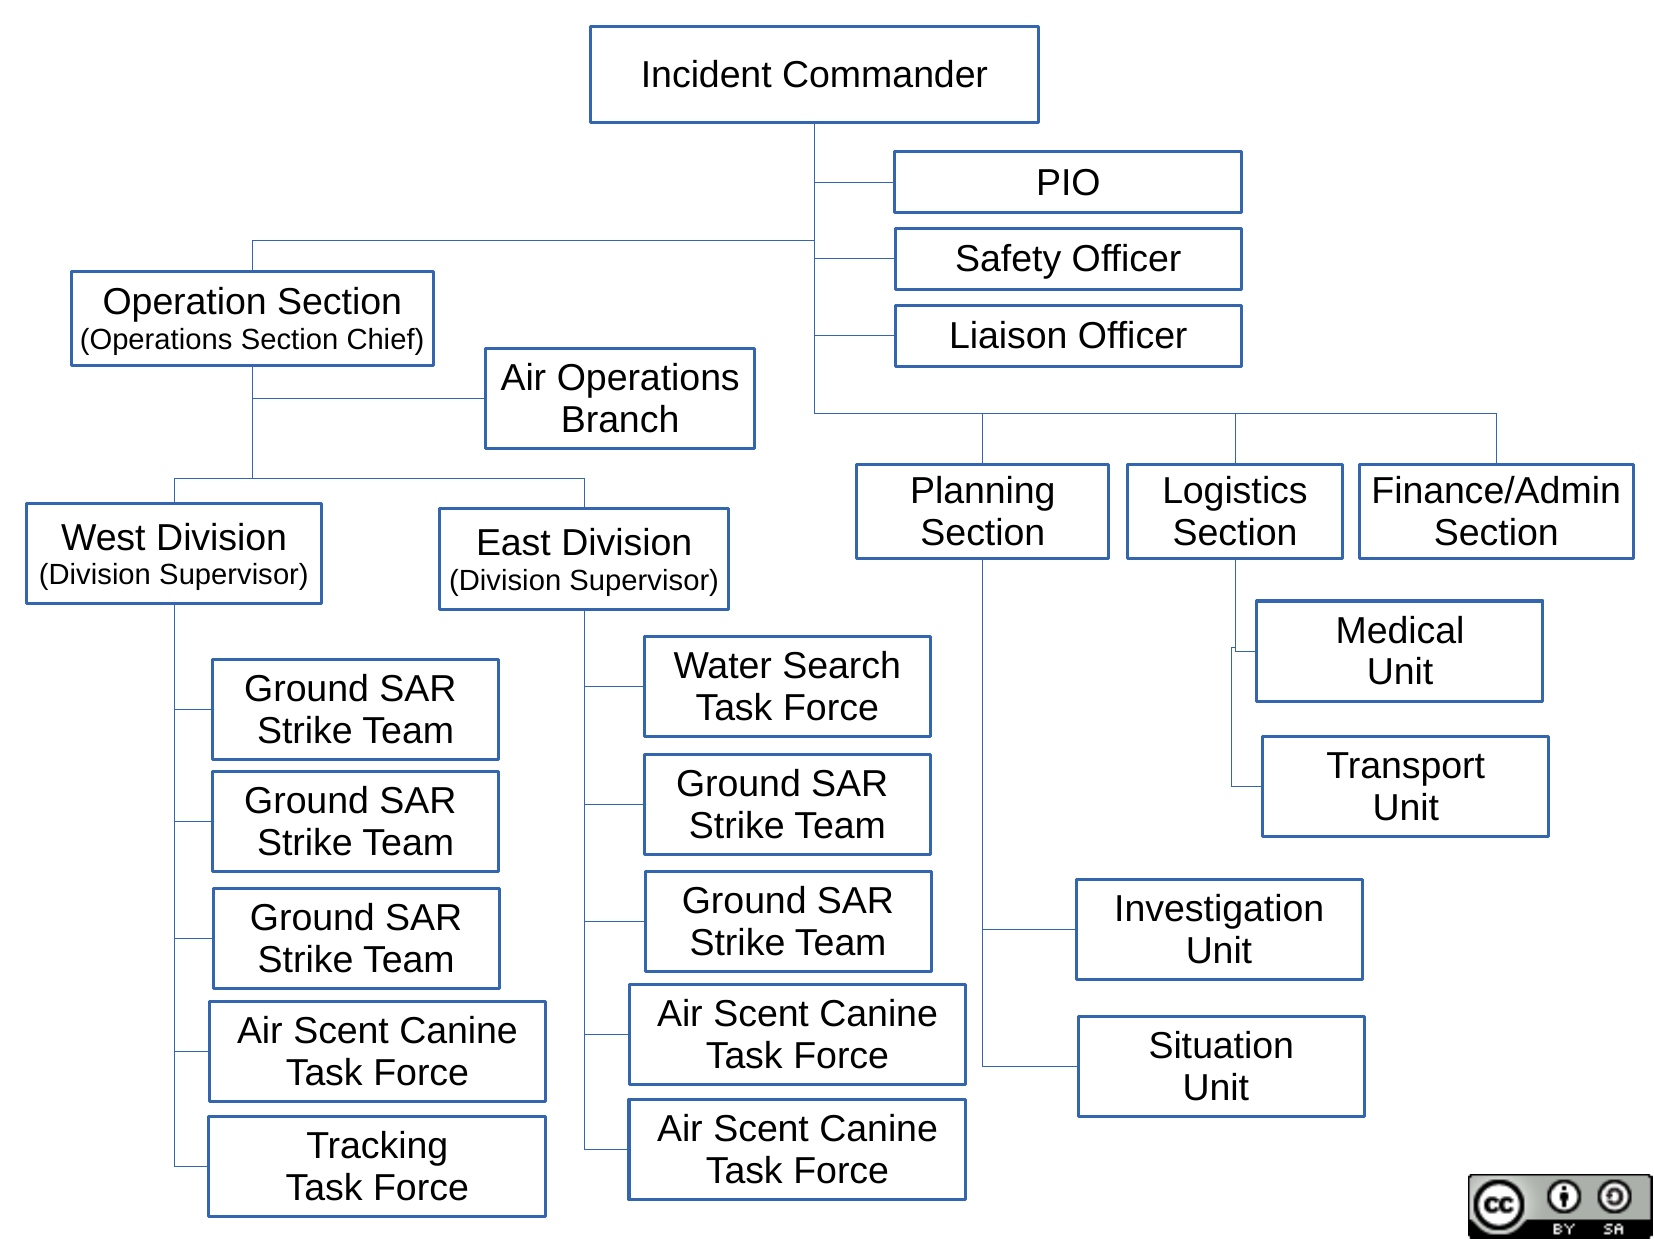

Incident Commander
PIO
Safety Officer
Operation Section
(Operations Section Chief)
Liaison Officer
Air Operations
Branch
Logistics
Section
Finance/Admin
Section
Planning
Section
West Division
(Division Supervisor)
East Division
(Division Supervisor)
Medical
Unit
Water Search
Task Force
Ground SAR
Strike Team
Transport
Unit
Ground SAR
Strike Team
Ground SAR
Strike Team
Ground SAR
Strike Team
Investigation
Unit
Ground SAR
Strike Team
Air Scent Canine
Task Force
Air Scent Canine
Task Force
Situation
Unit
Air Scent Canine
Task Force
Tracking
Task Force